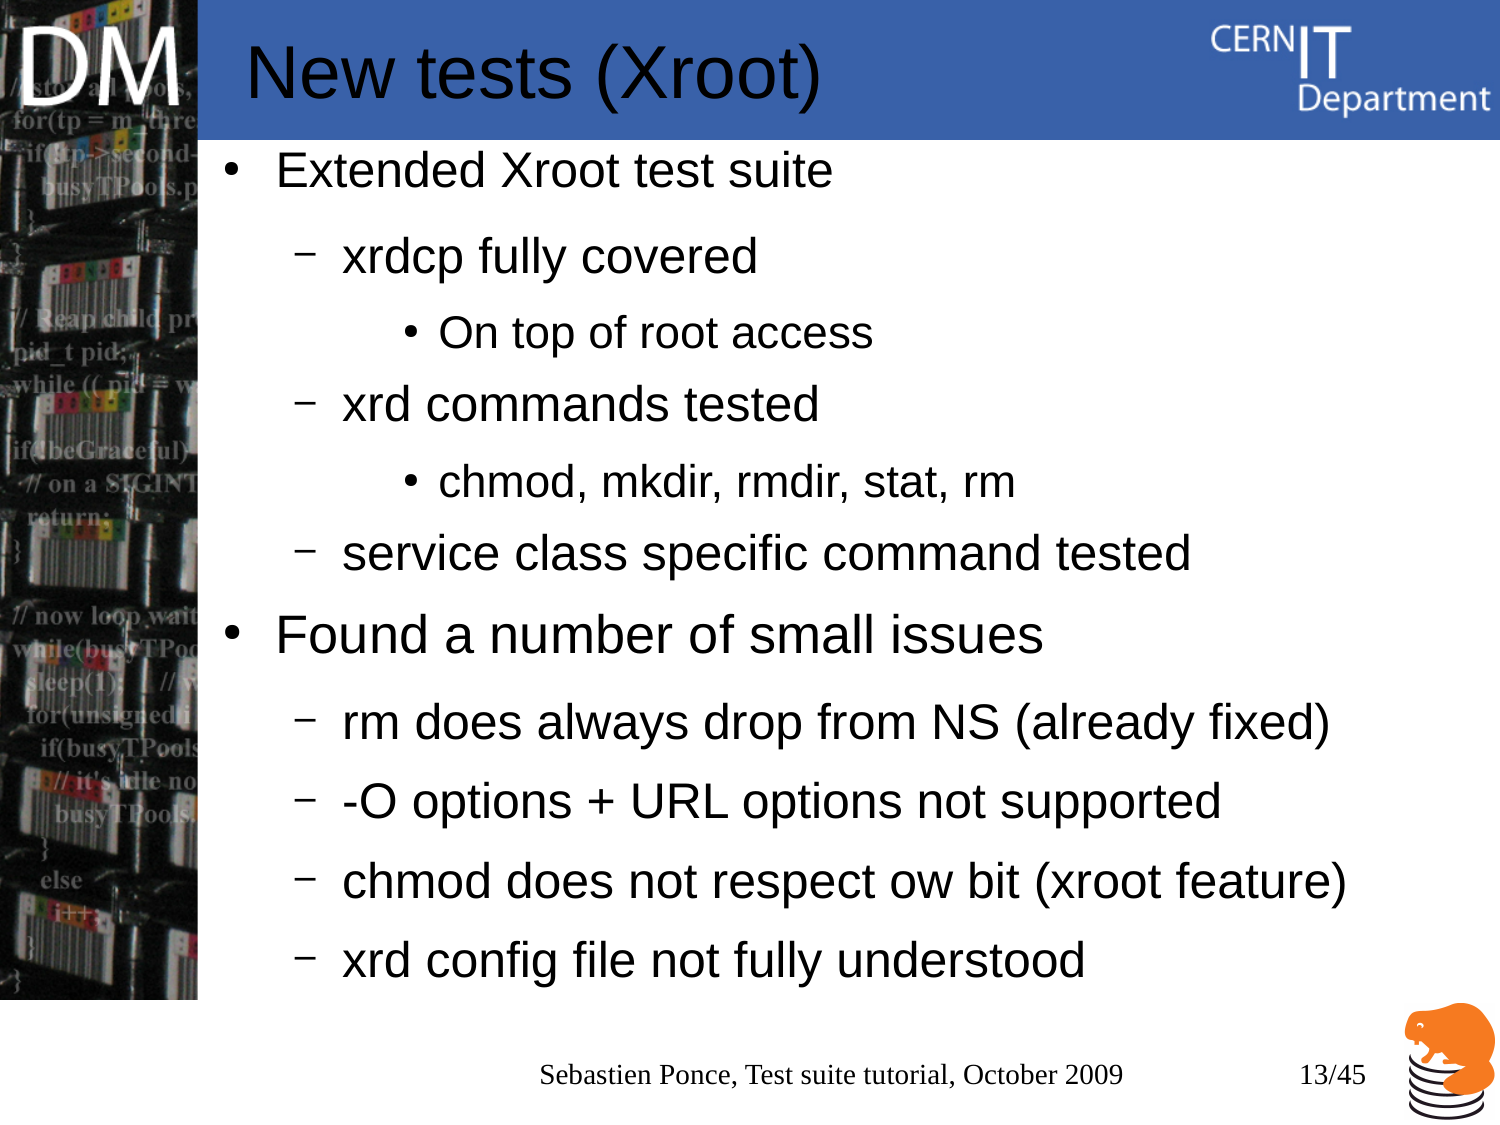

# New tests (Xroot)
Extended Xroot test suite
xrdcp fully covered
On top of root access
xrd commands tested
chmod, mkdir, rmdir, stat, rm
service class specific command tested
Found a number of small issues
rm does always drop from NS (already fixed)
-O options + URL options not supported
chmod does not respect ow bit (xroot feature)
xrd config file not fully understood